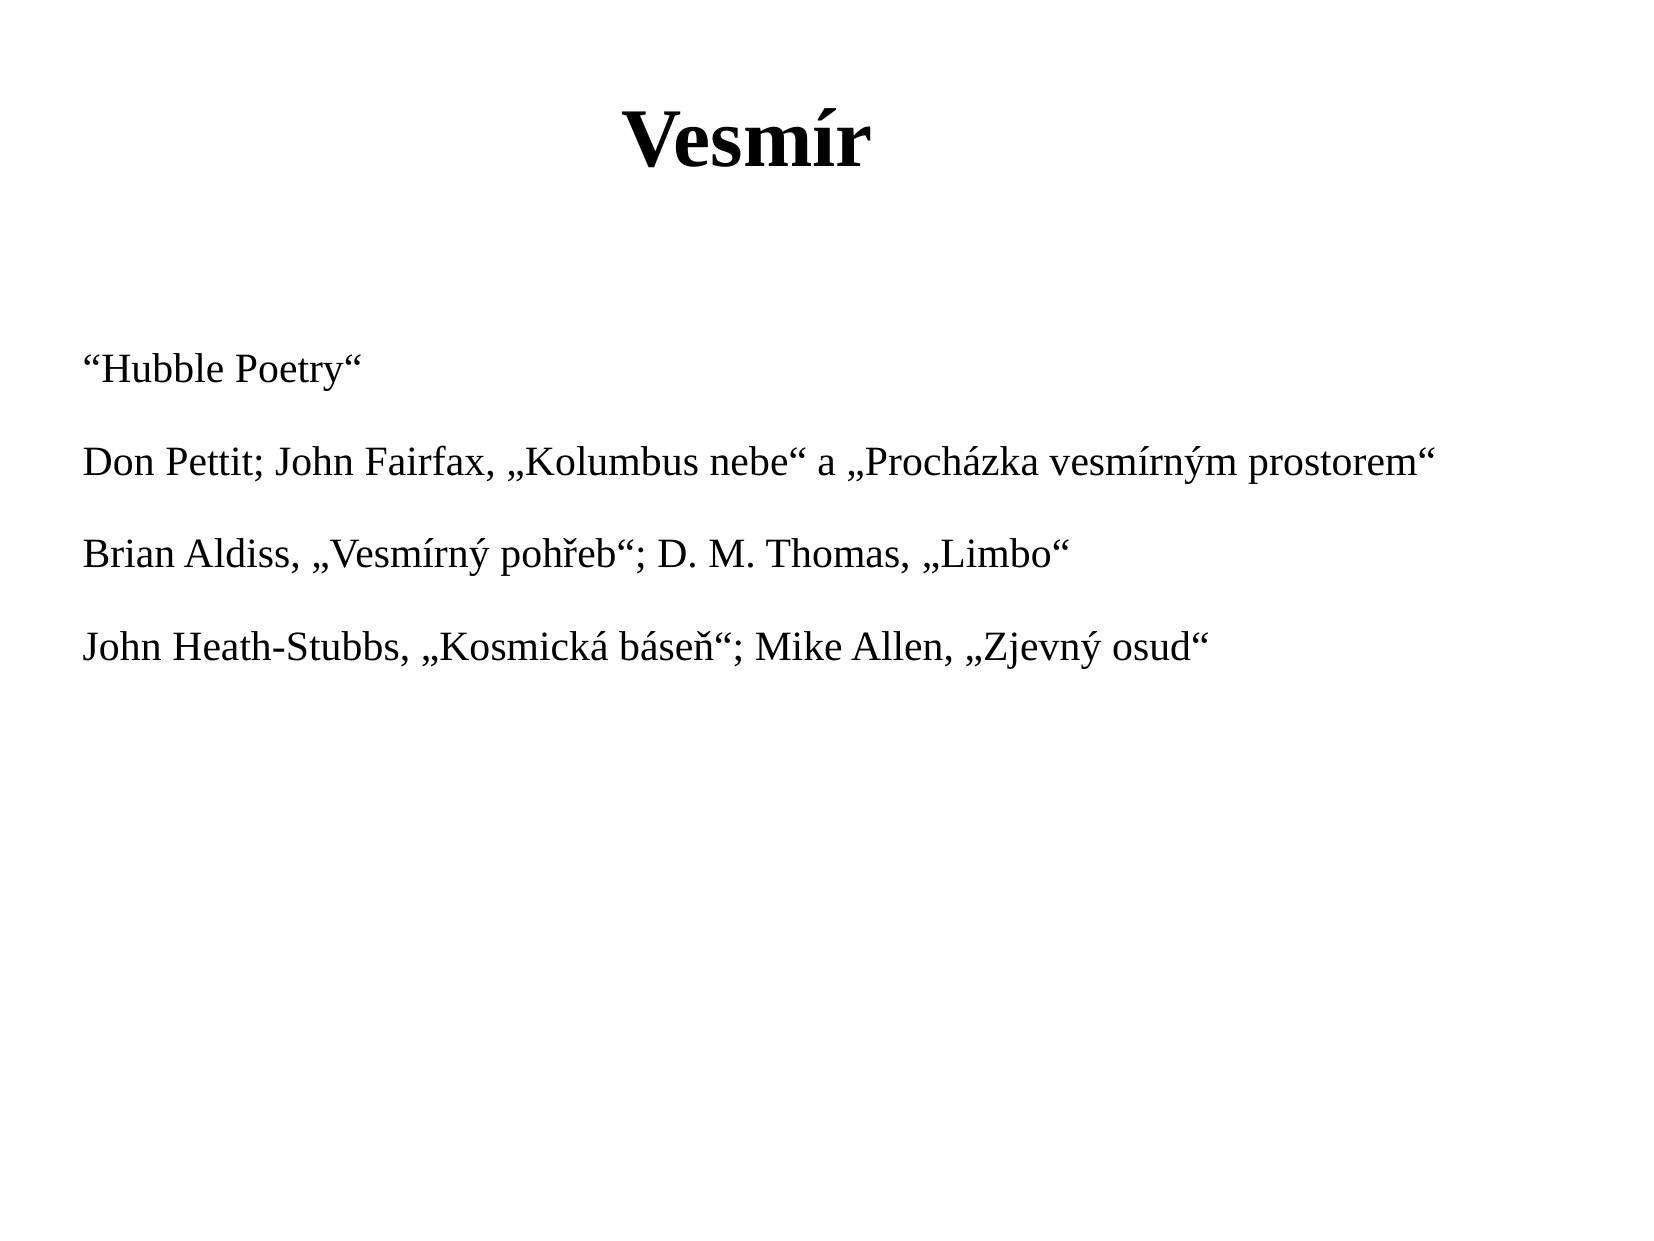

# Vesmír
“Hubble Poetry“
Don Pettit; John Fairfax, „Kolumbus nebe“ a „Procházka vesmírným prostorem“
Brian Aldiss, „Vesmírný pohřeb“; D. M. Thomas, „Limbo“
John Heath-Stubbs, „Kosmická báseň“; Mike Allen, „Zjevný osud“